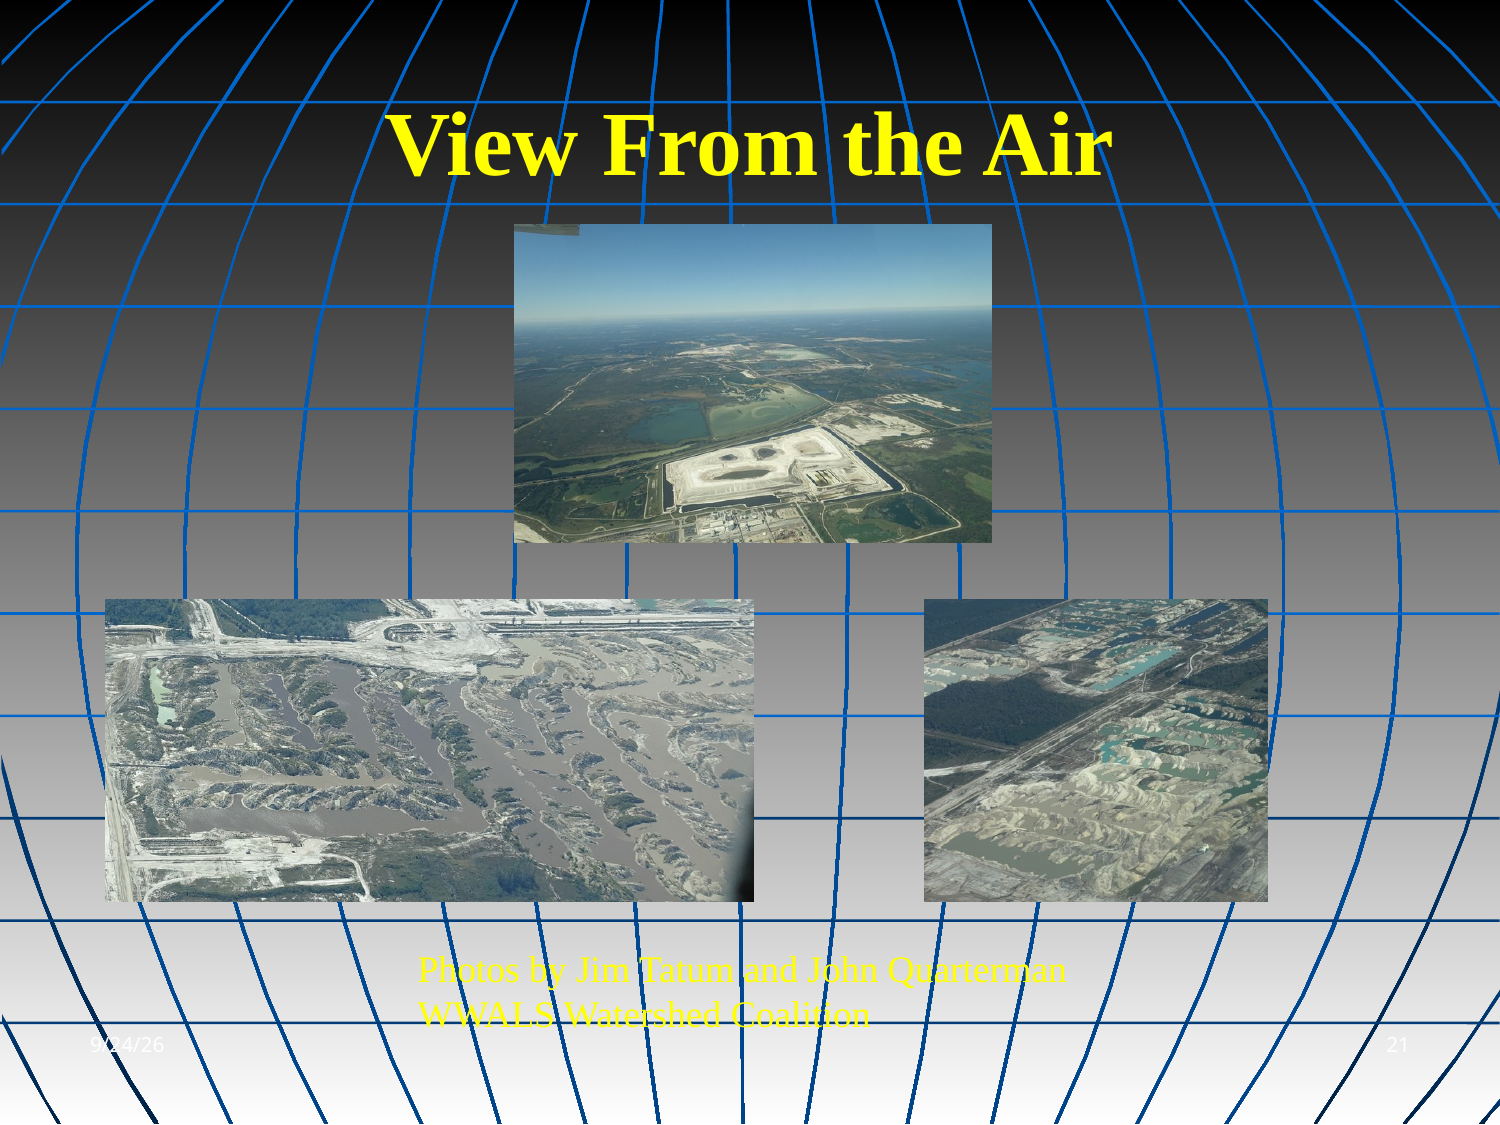

# View From the Air
Photos by Jim Tatum and John Quarterman
WWALS Watershed Coalition